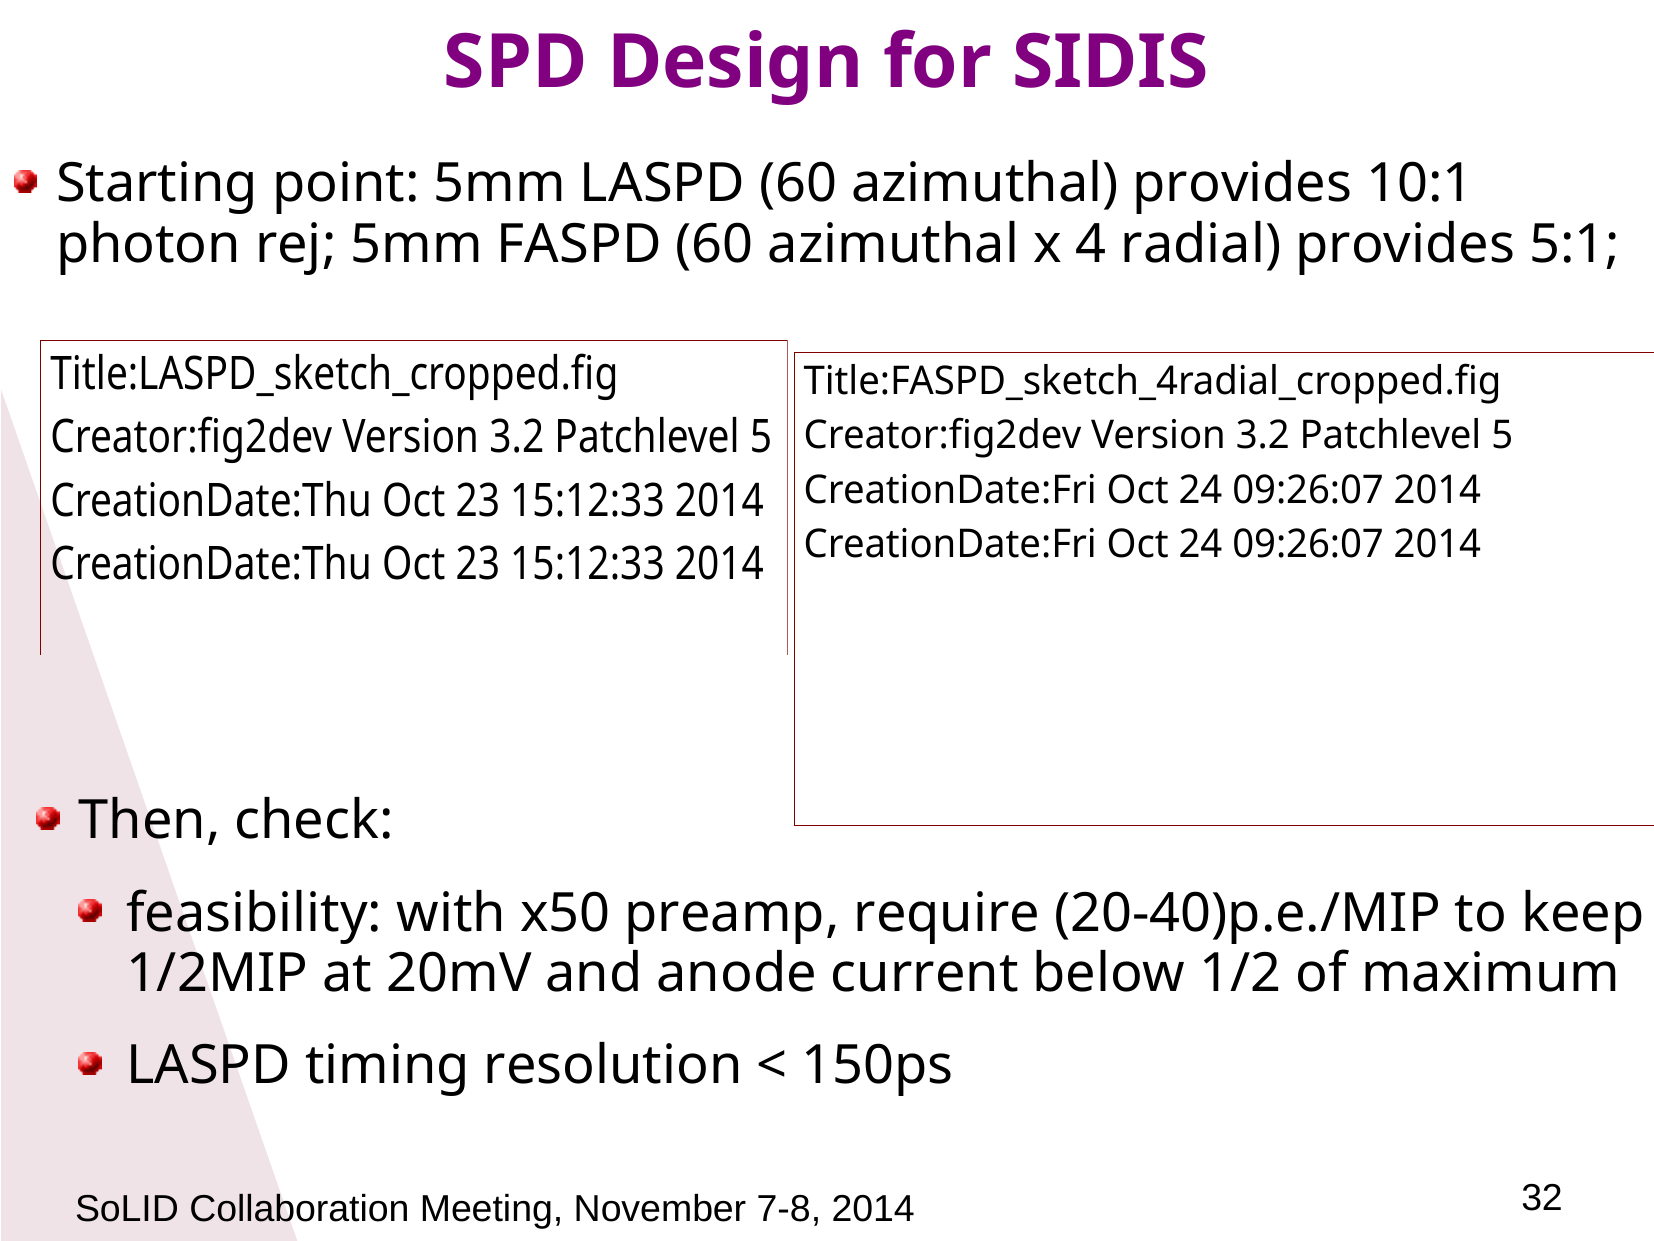

# SPD Design for SIDIS
Starting point: 5mm LASPD (60 azimuthal) provides 10:1 photon rej; 5mm FASPD (60 azimuthal x 4 radial) provides 5:1;
Then, check:
feasibility: with x50 preamp, require (20-40)p.e./MIP to keep 1/2MIP at 20mV and anode current below 1/2 of maximum
LASPD timing resolution < 150ps
32